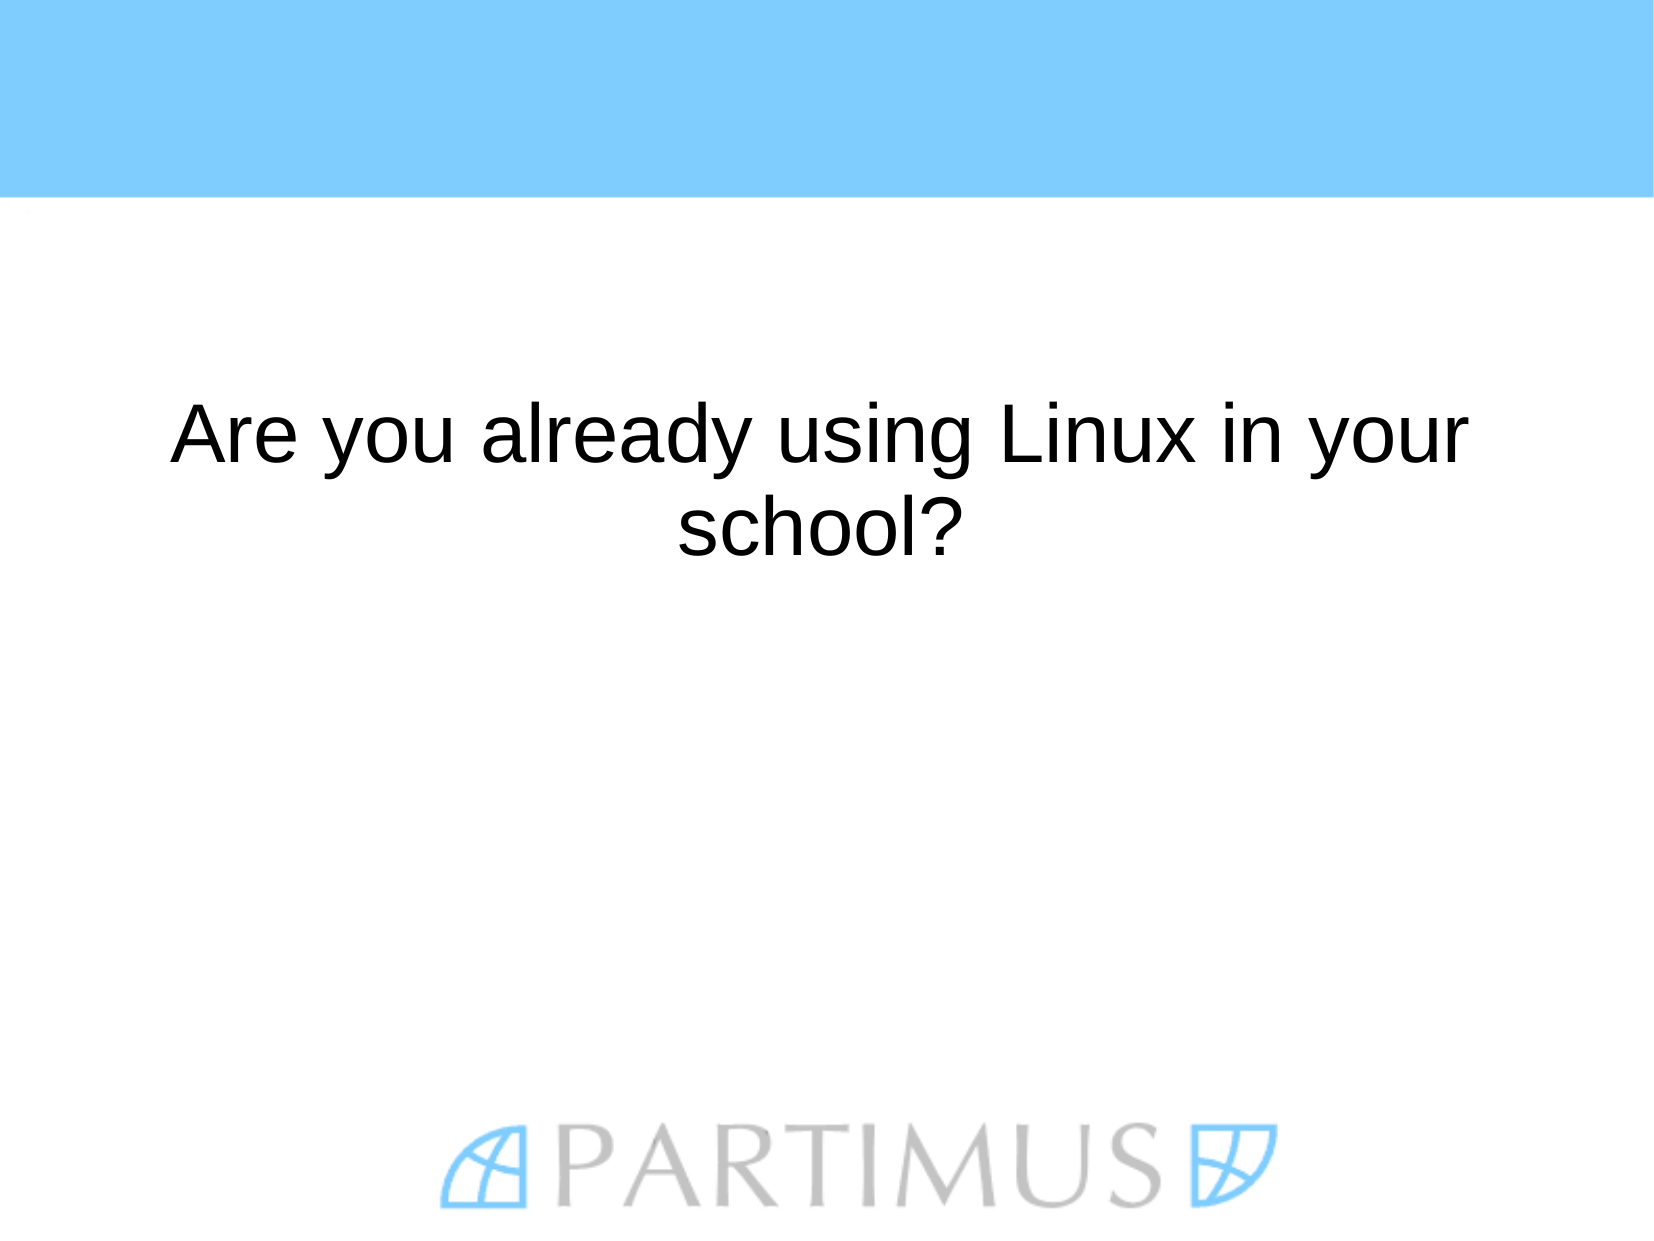

# Are you already using Linux in your school?